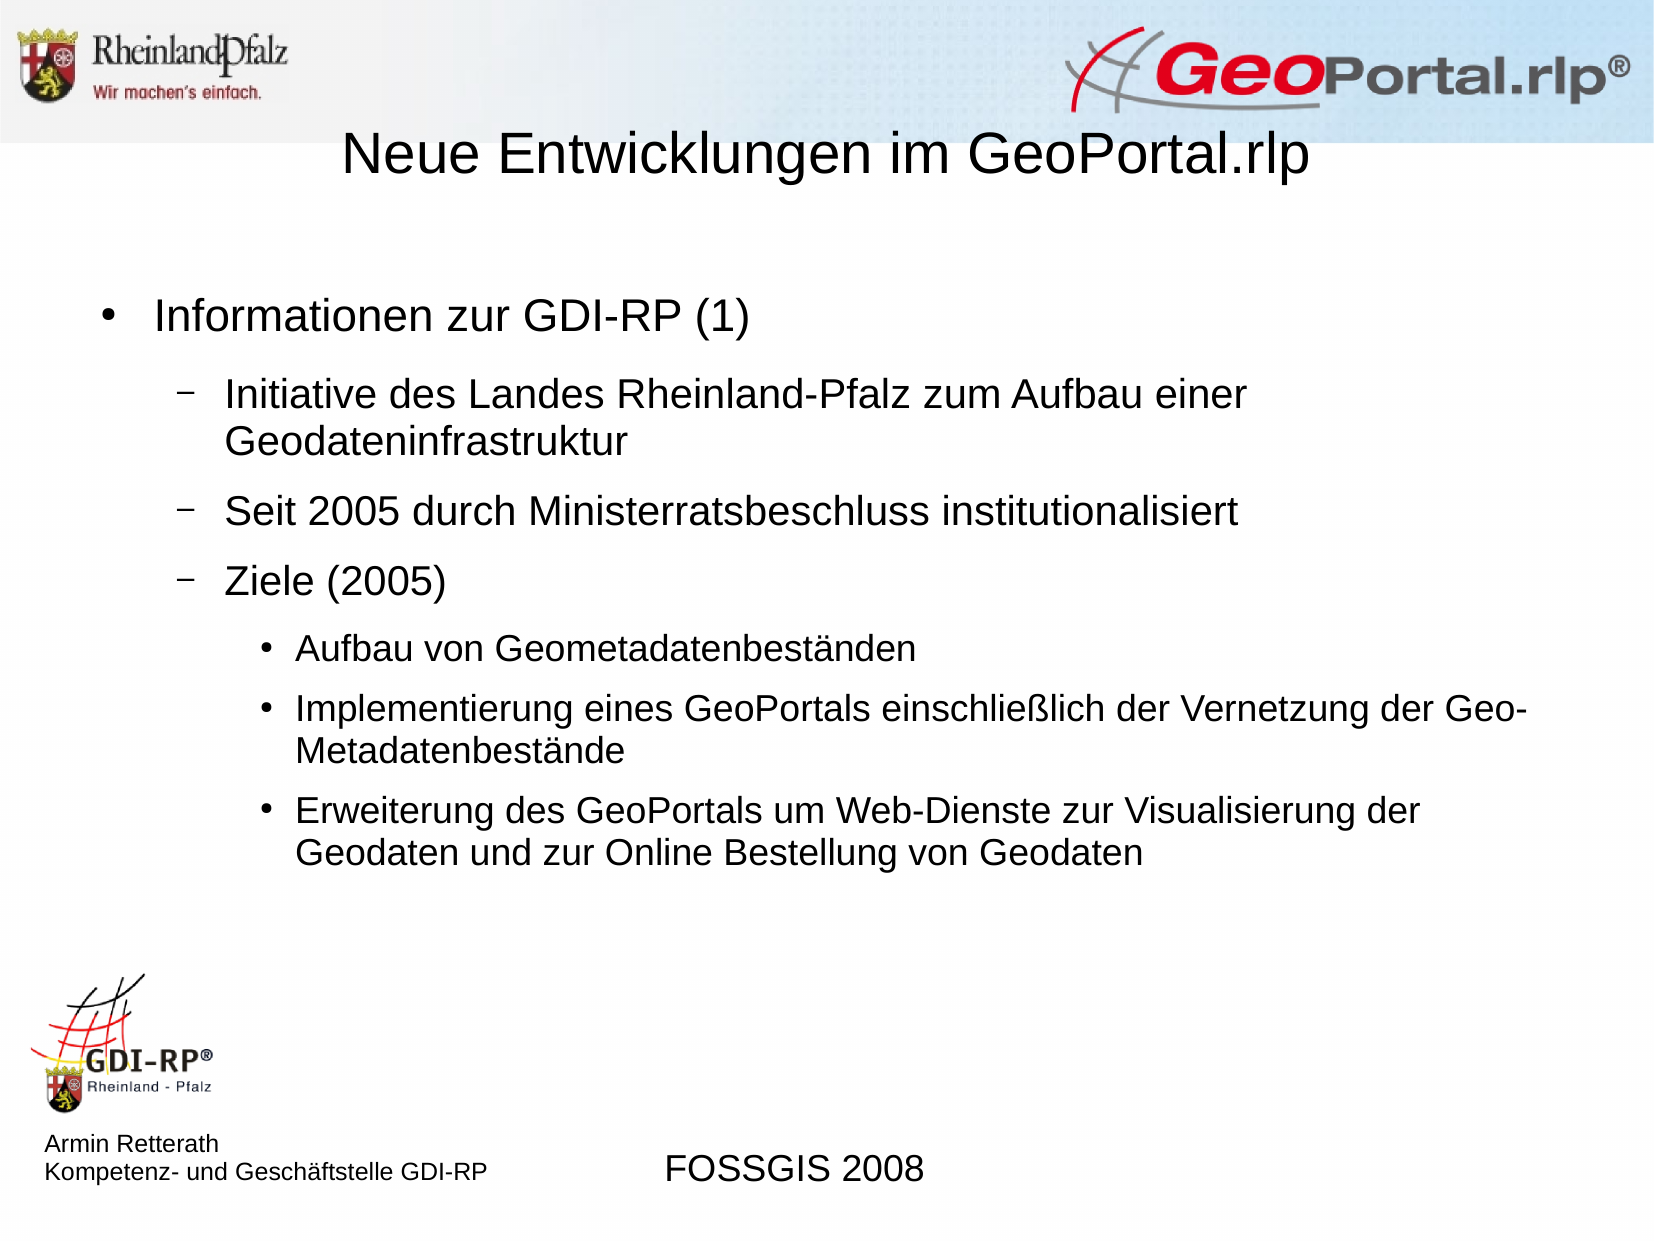

# Neue Entwicklungen im GeoPortal.rlp
Informationen zur GDI-RP (1)
Initiative des Landes Rheinland-Pfalz zum Aufbau einer Geodateninfrastruktur
Seit 2005 durch Ministerratsbeschluss institutionalisiert
Ziele (2005)
Aufbau von Geometadatenbeständen
Implementierung eines GeoPortals einschließlich der Vernetzung der Geo-Metadatenbestände
Erweiterung des GeoPortals um Web-Dienste zur Visualisierung der Geodaten und zur Online Bestellung von Geodaten